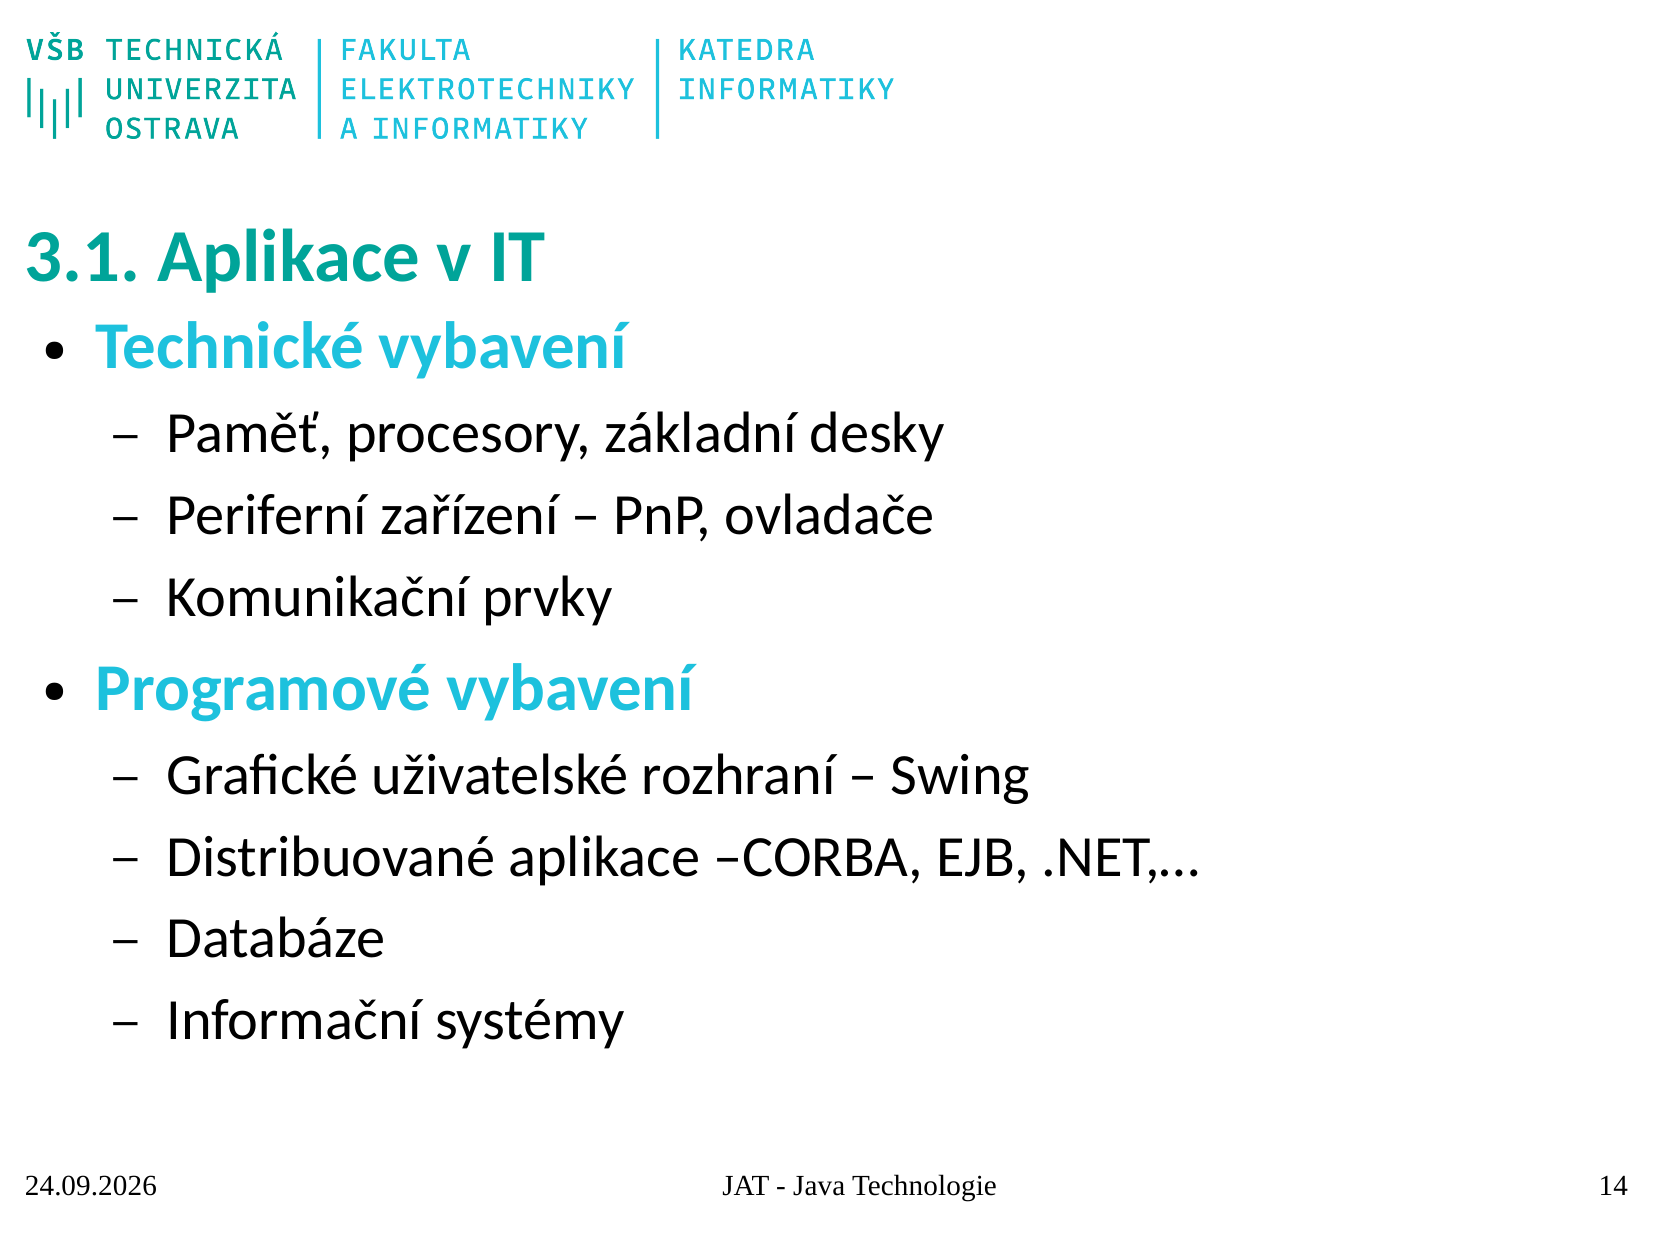

# 3.1. Aplikace v IT
Technické vybavení
Paměť, procesory, základní desky
Periferní zařízení – PnP, ovladače
Komunikační prvky
Programové vybavení
Grafické uživatelské rozhraní – Swing
Distribuované aplikace –CORBA, EJB, .NET,…
Databáze
Informační systémy
JAT - Java Technologie
14